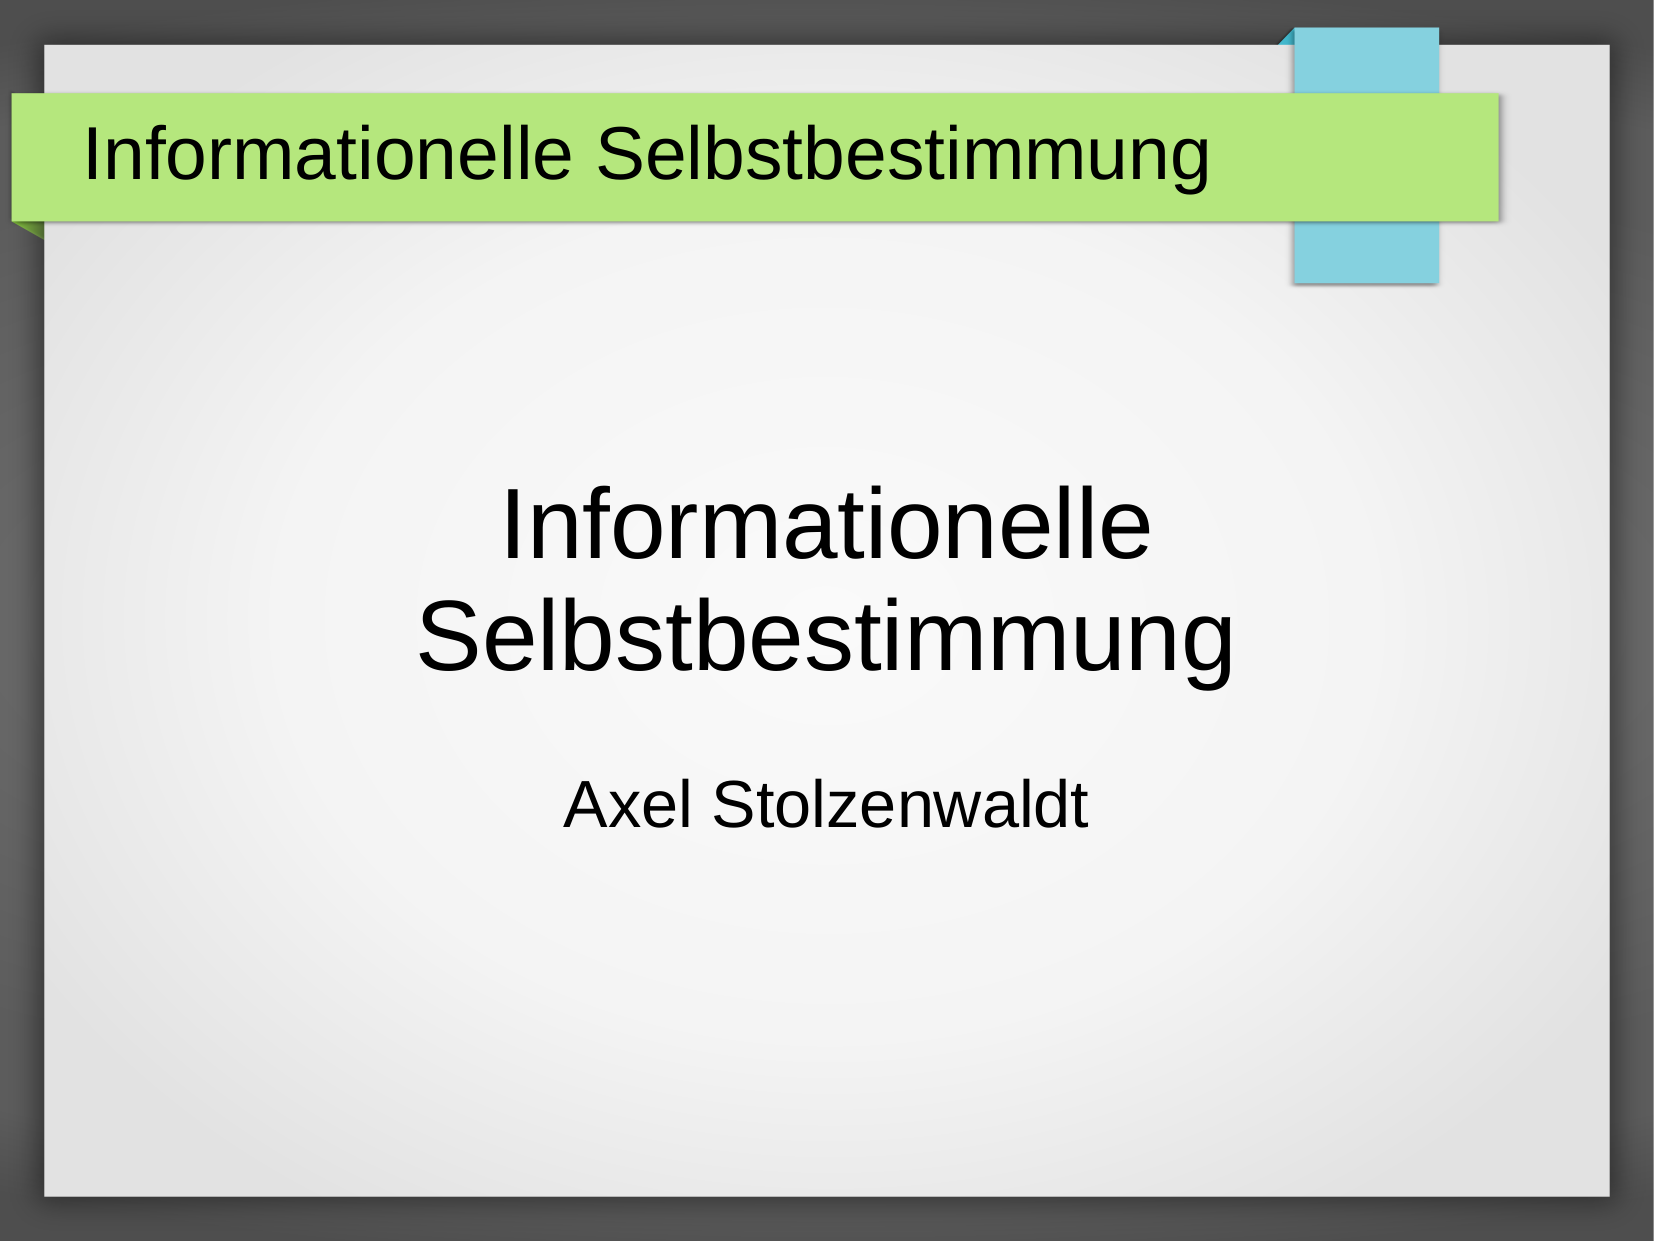

# Informationelle Selbstbestimmung
Informationelle Selbstbestimmung
Axel Stolzenwaldt